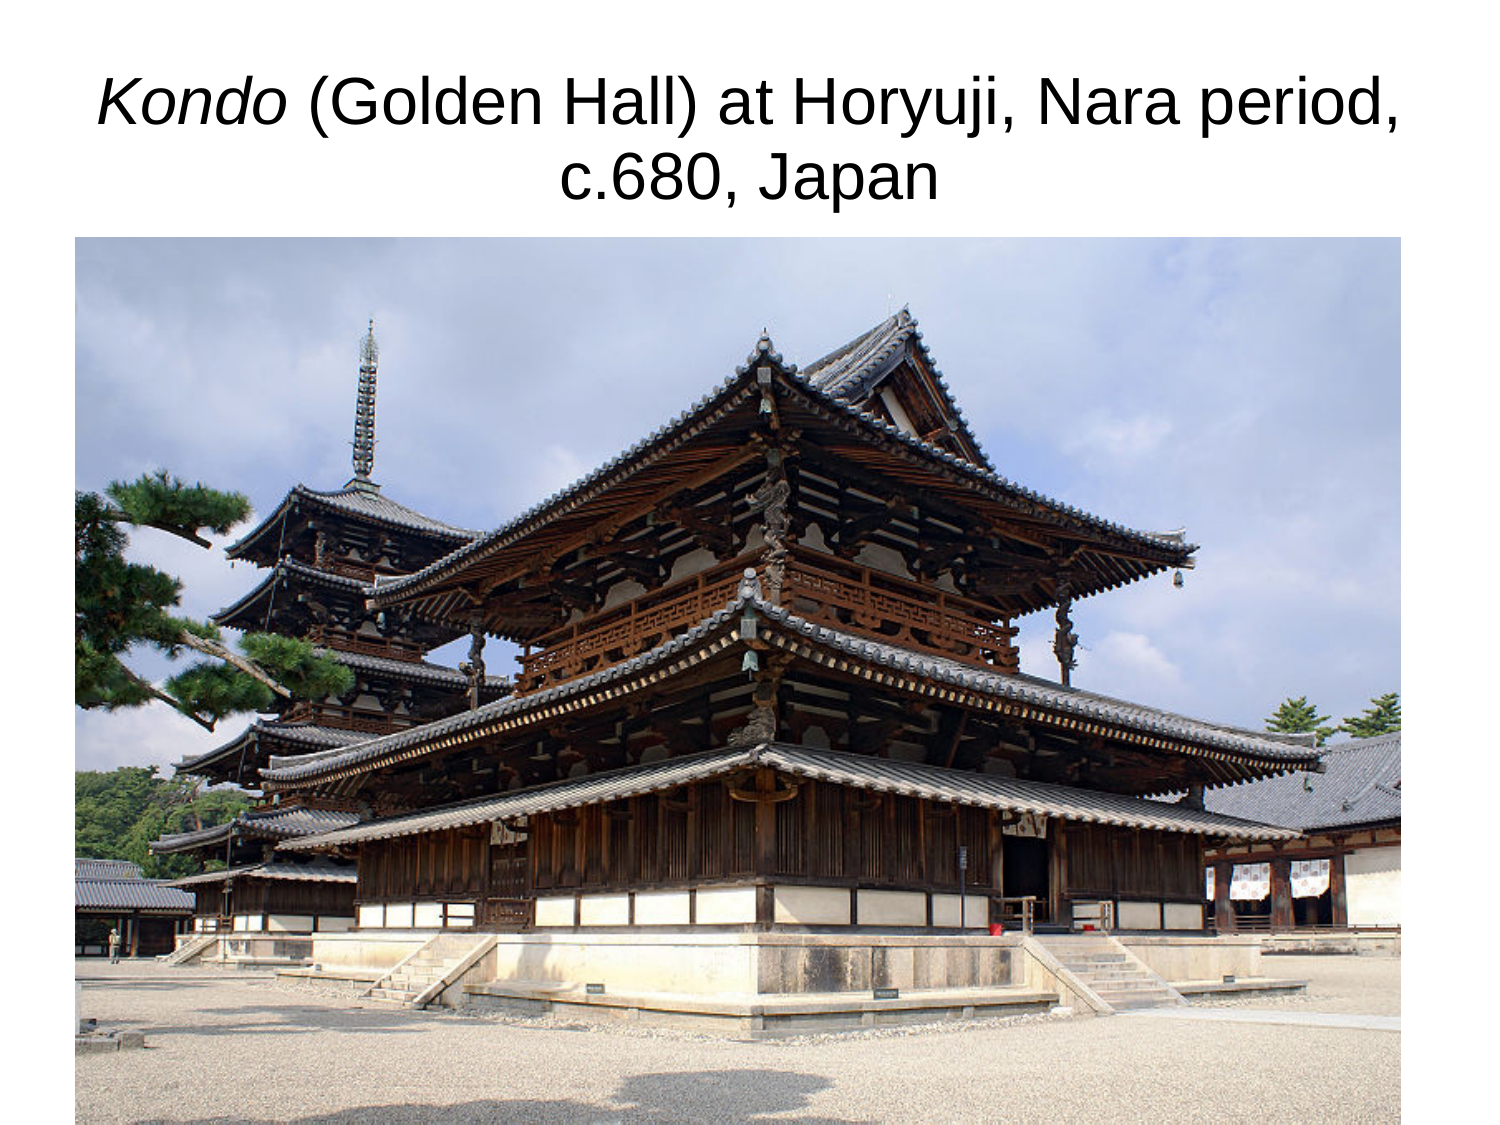

# Kondo (Golden Hall) at Horyuji, Nara period, c.680, Japan